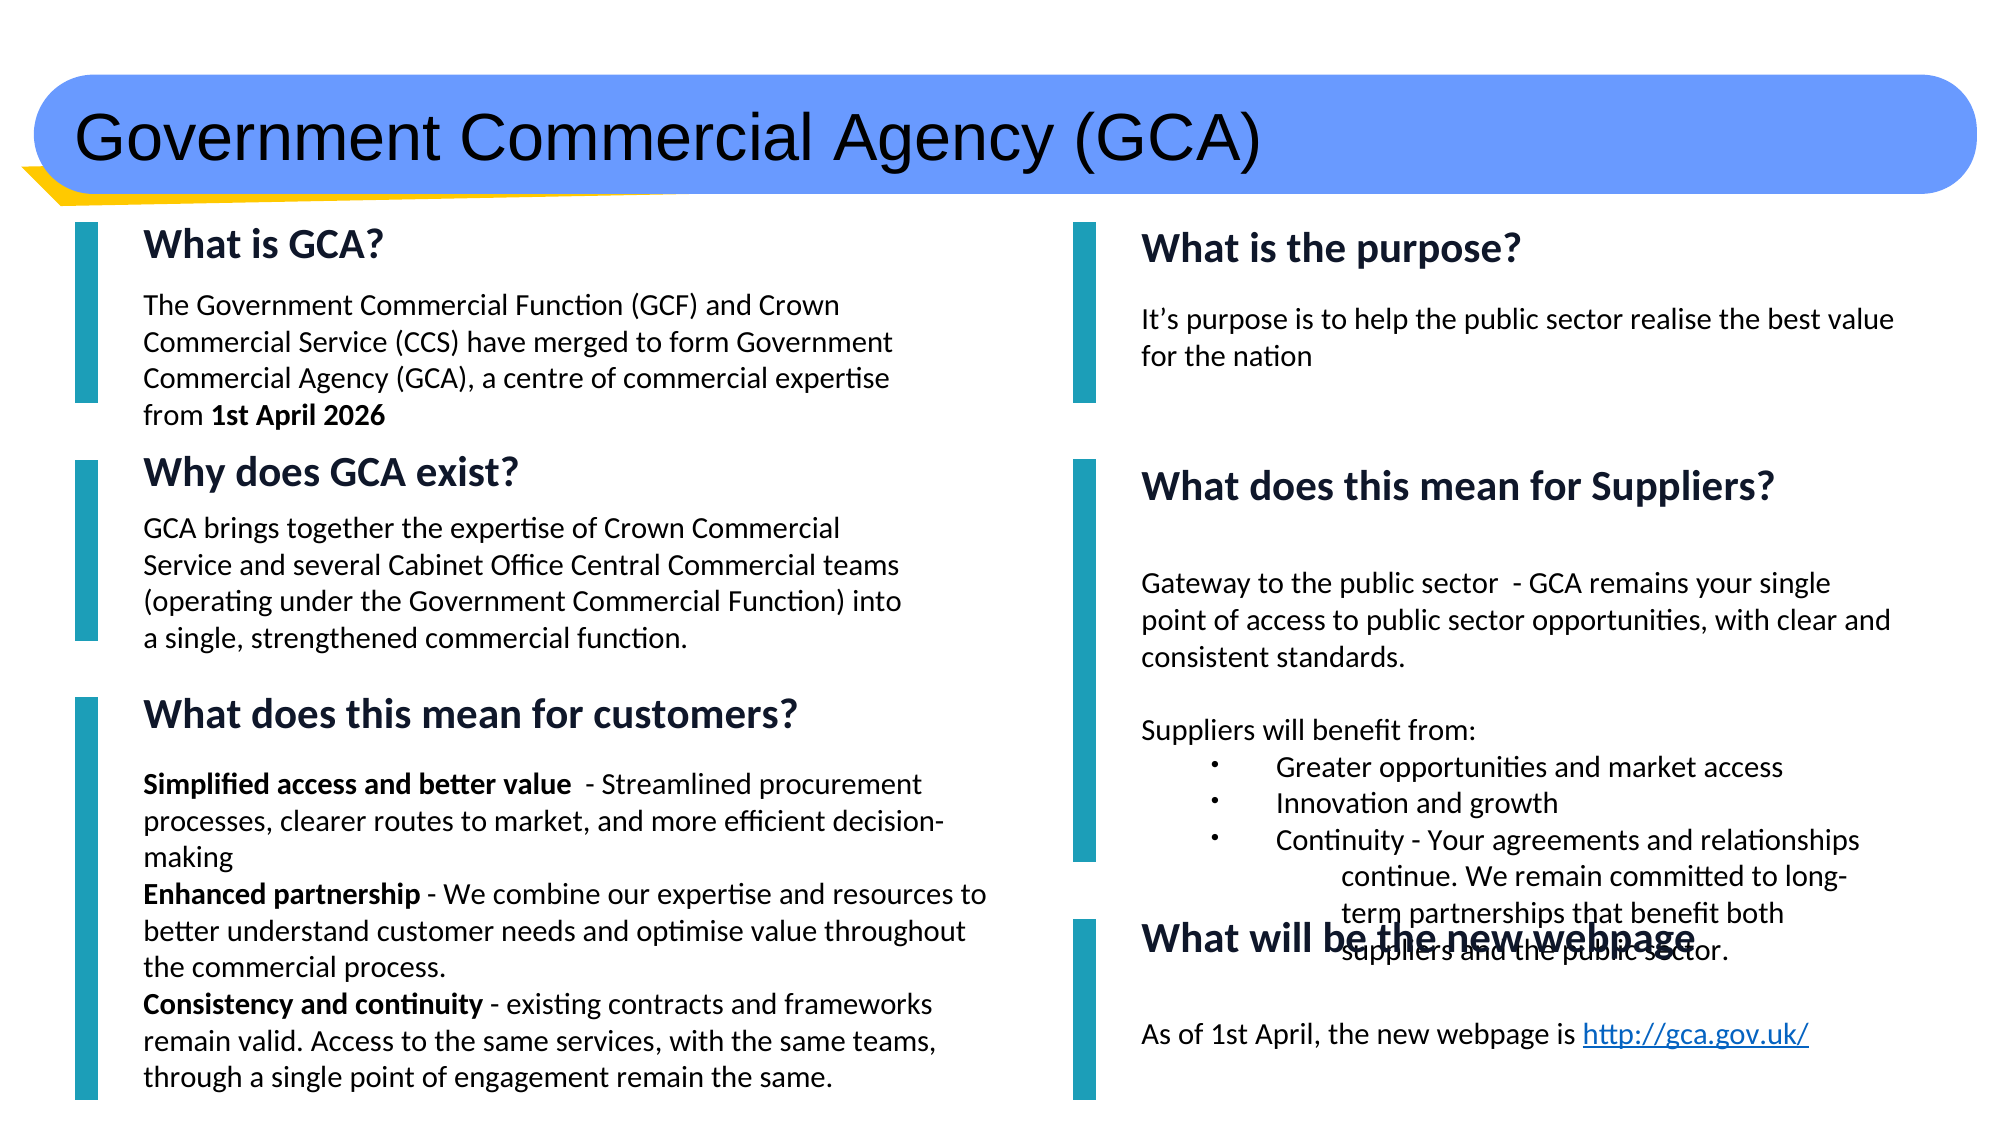

# Government Commercial Agency (GCA)
What is GCA?
What is the purpose?
The Government Commercial Function (GCF) and Crown Commercial Service (CCS) have merged to form Government Commercial Agency (GCA), a centre of commercial expertise from 1st April 2026
It’s purpose is to help the public sector realise the best value for the nation
Why does GCA exist?
What does this mean for Suppliers?
GCA brings together the expertise of Crown Commercial Service and several Cabinet Office Central Commercial teams (operating under the Government Commercial Function) into a single, strengthened commercial function.
Gateway to the public sector - GCA remains your single point of access to public sector opportunities, with clear and consistent standards.
Suppliers will benefit from:
Greater opportunities and market access
Innovation and growth
Continuity - Your agreements and relationships continue. We remain committed to long-term partnerships that benefit both suppliers and the public sector.
What does this mean for customers?
Simplified access and better value - Streamlined procurement processes, clearer routes to market, and more efficient decision-making
Enhanced partnership - We combine our expertise and resources to better understand customer needs and optimise value throughout the commercial process.
Consistency and continuity - existing contracts and frameworks remain valid. Access to the same services, with the same teams, through a single point of engagement remain the same.
What will be the new webpage
As of 1st April, the new webpage is http://gca.gov.uk/